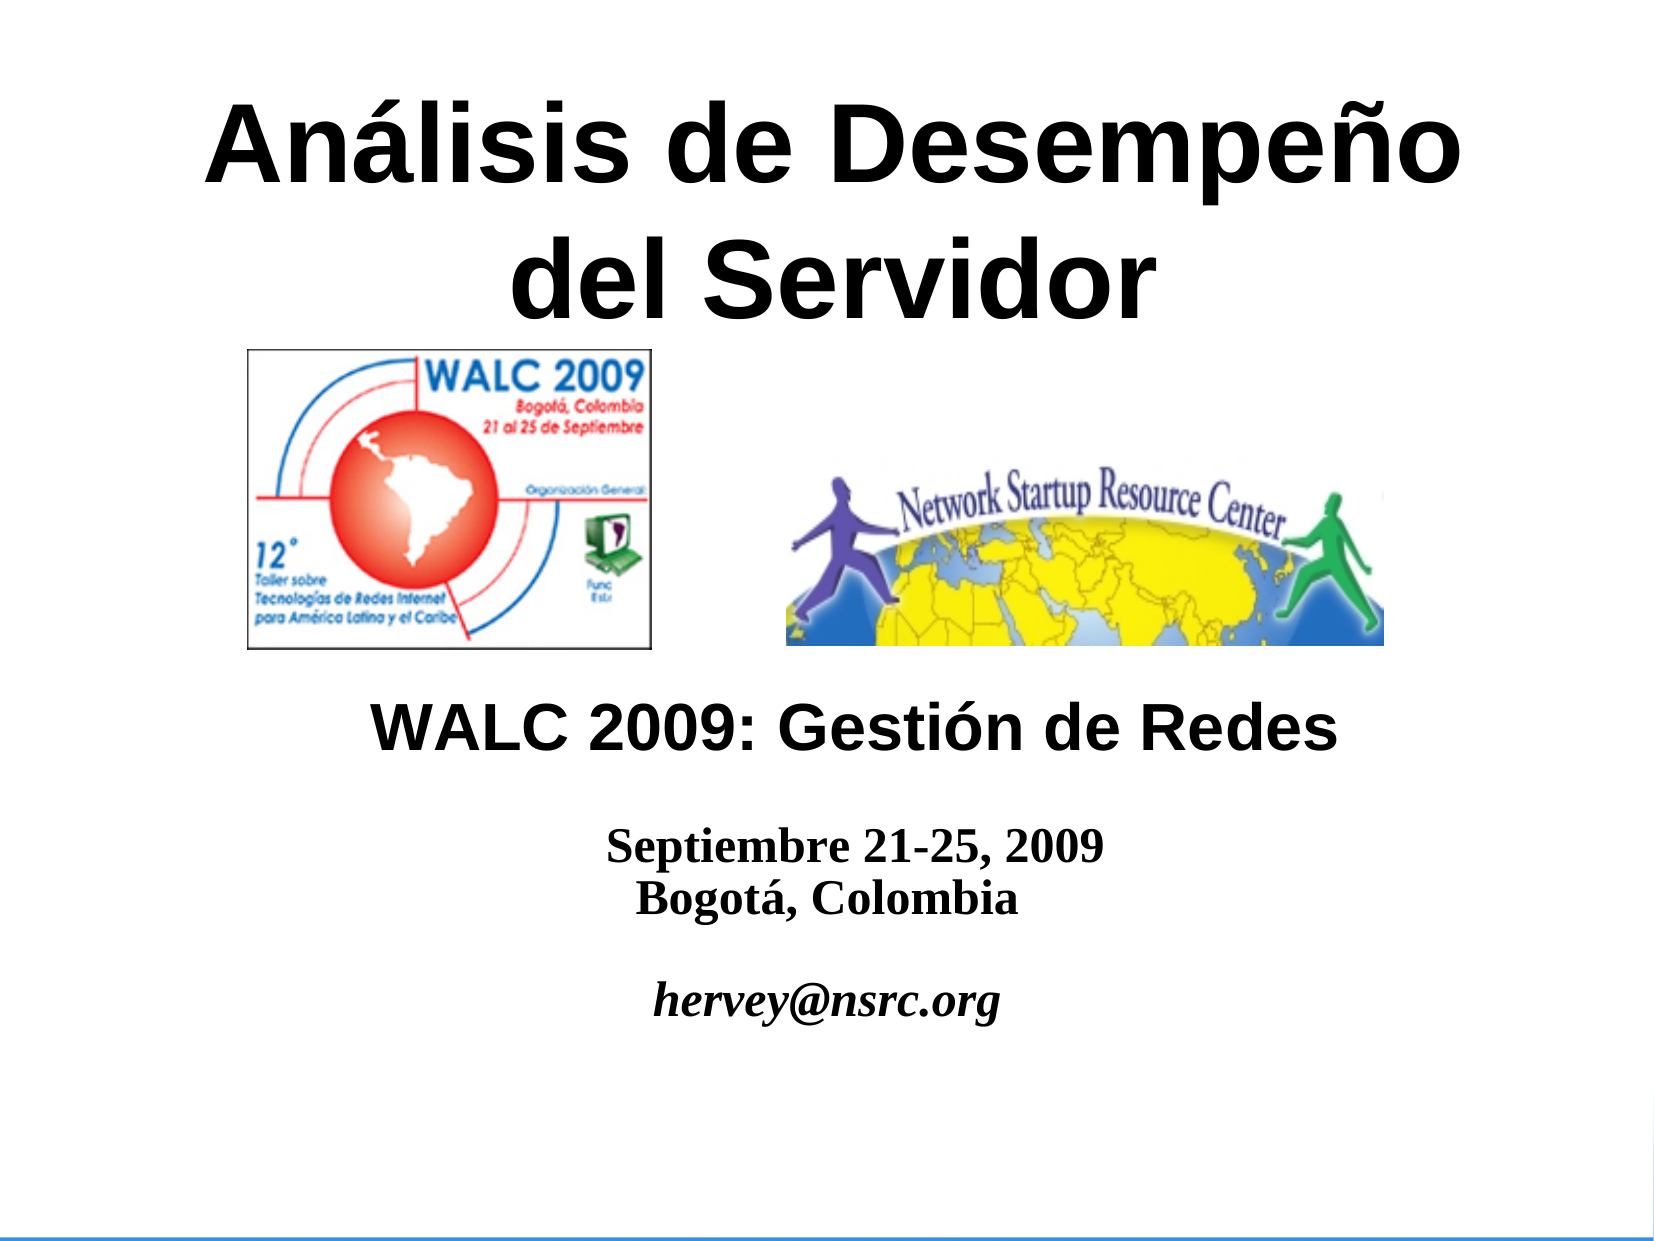

# Análisis de Desempeño del Servidor
WALC 2009: Gestión de Redes
Septiembre 21-25, 2009
Bogotá, Colombia
hervey@nsrc.org